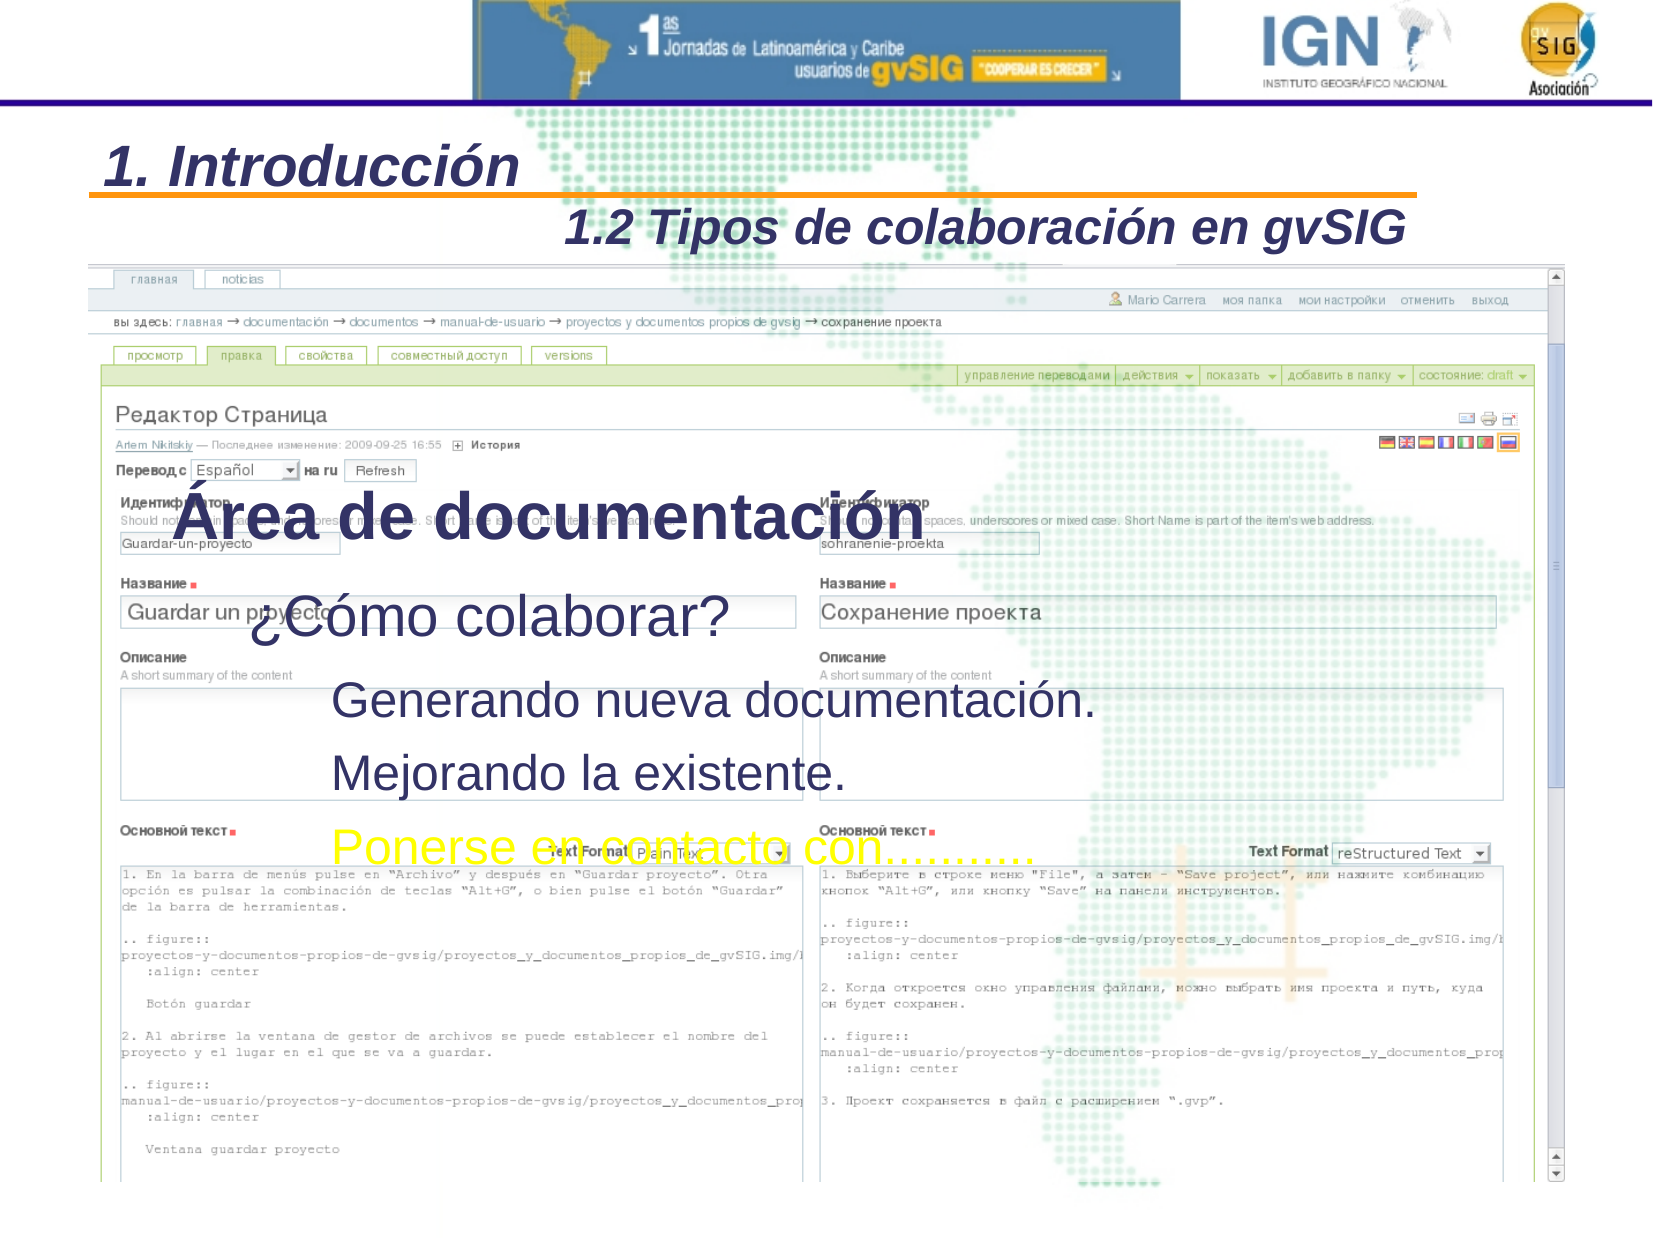

1. Introducción
1.2 Tipos de colaboración en gvSIG
# Área de documentación
¿Cómo colaborar?
Generando nueva documentación.
Mejorando la existente.
Ponerse en contacto con...........